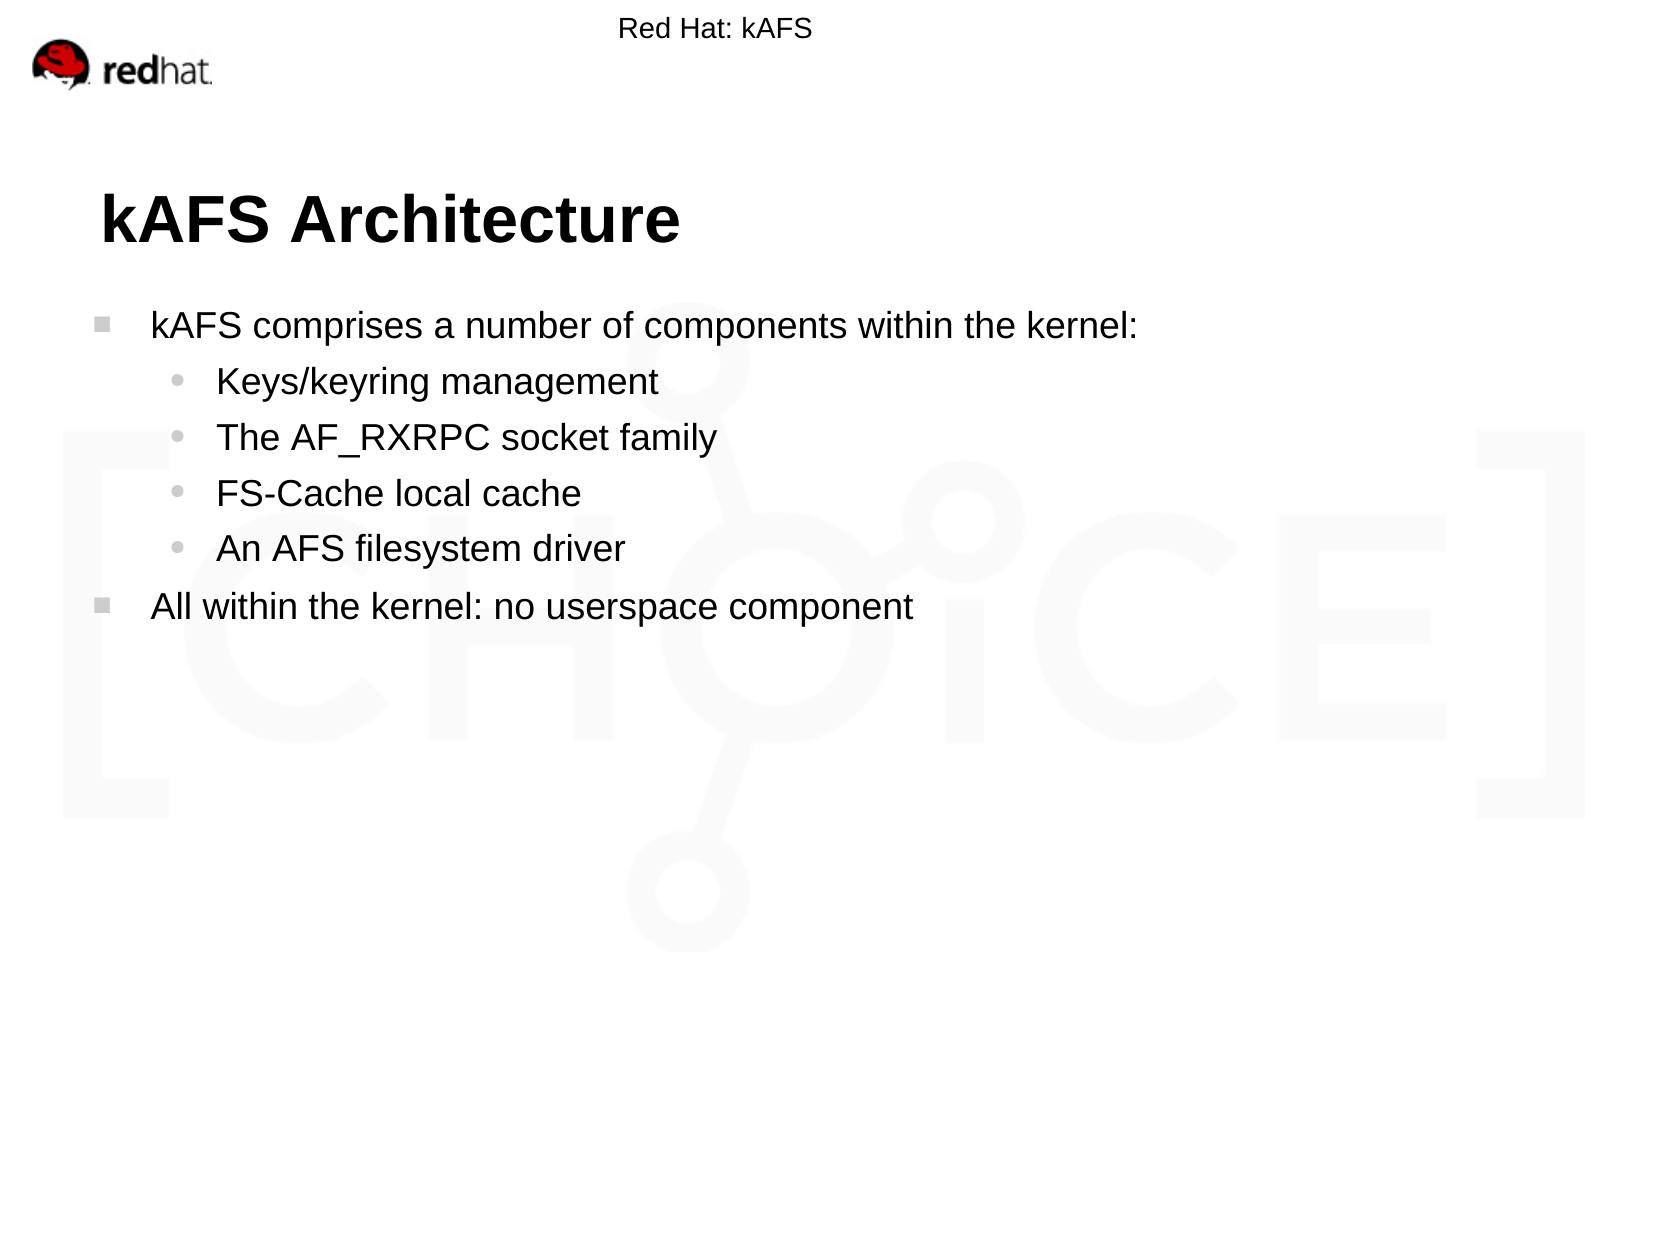

# kAFS Architecture
kAFS comprises a number of components within the kernel:
Keys/keyring management
The AF_RXRPC socket family
FS-Cache local cache
An AFS filesystem driver
All within the kernel: no userspace component